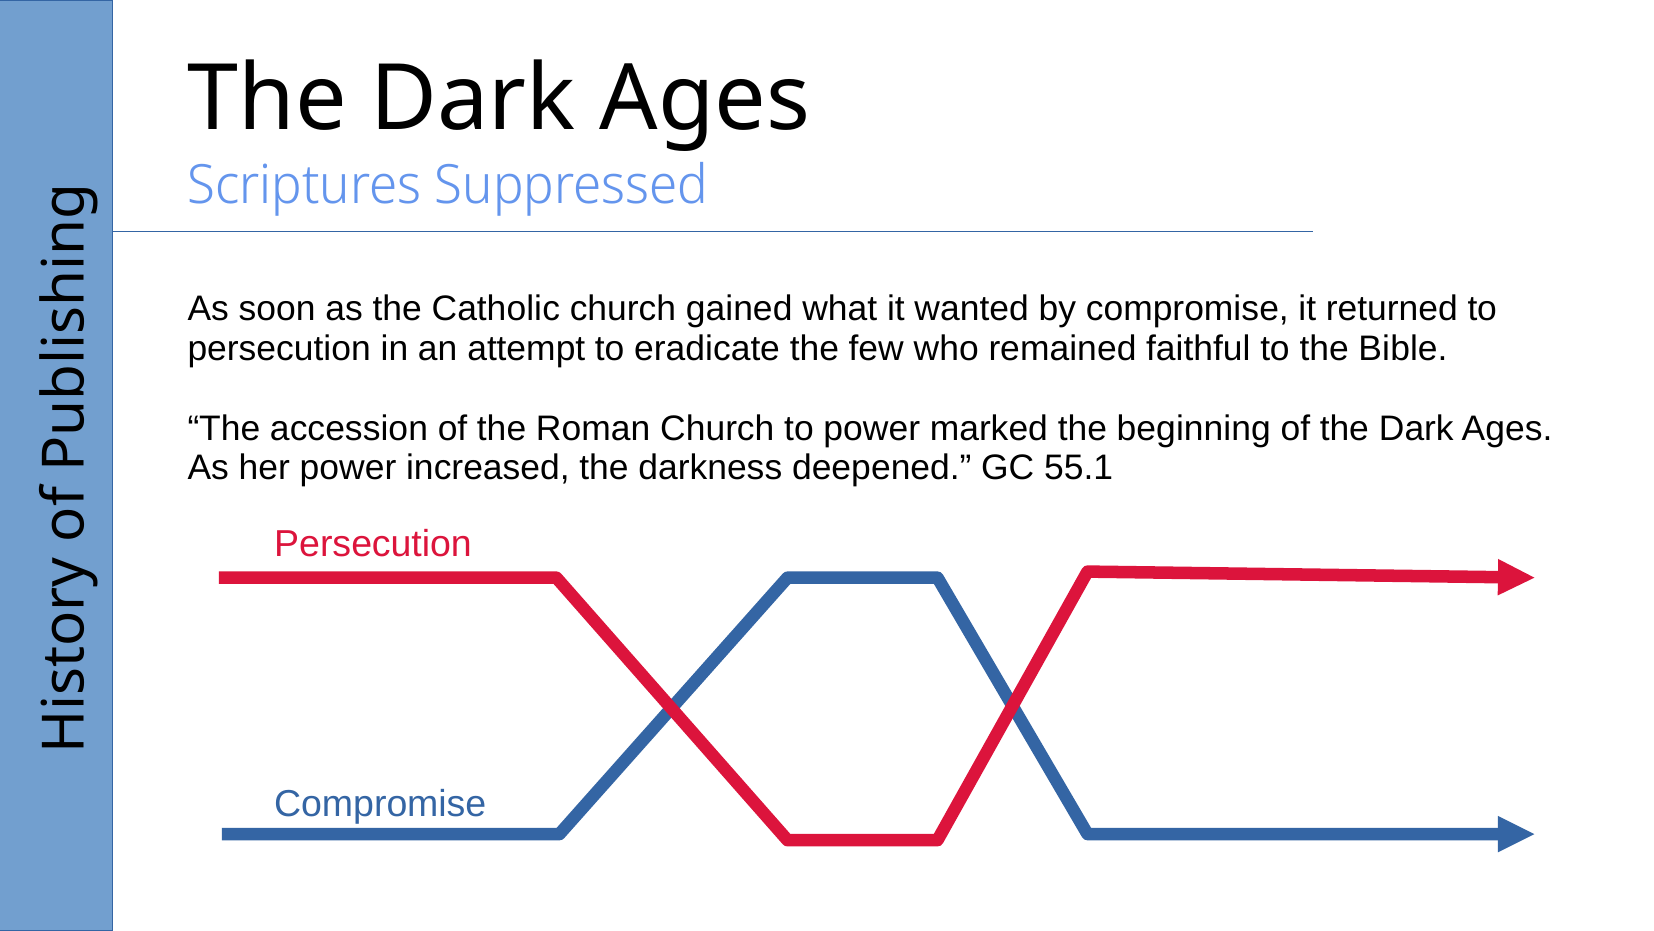

# The Dark Ages
Scriptures Suppressed
As soon as the Catholic church gained what it wanted by compromise, it returned to persecution in an attempt to eradicate the few who remained faithful to the Bible.
“The accession of the Roman Church to power marked the beginning of the Dark Ages. As her power increased, the darkness deepened.” GC 55.1
History of Publishing
Persecution
Compromise